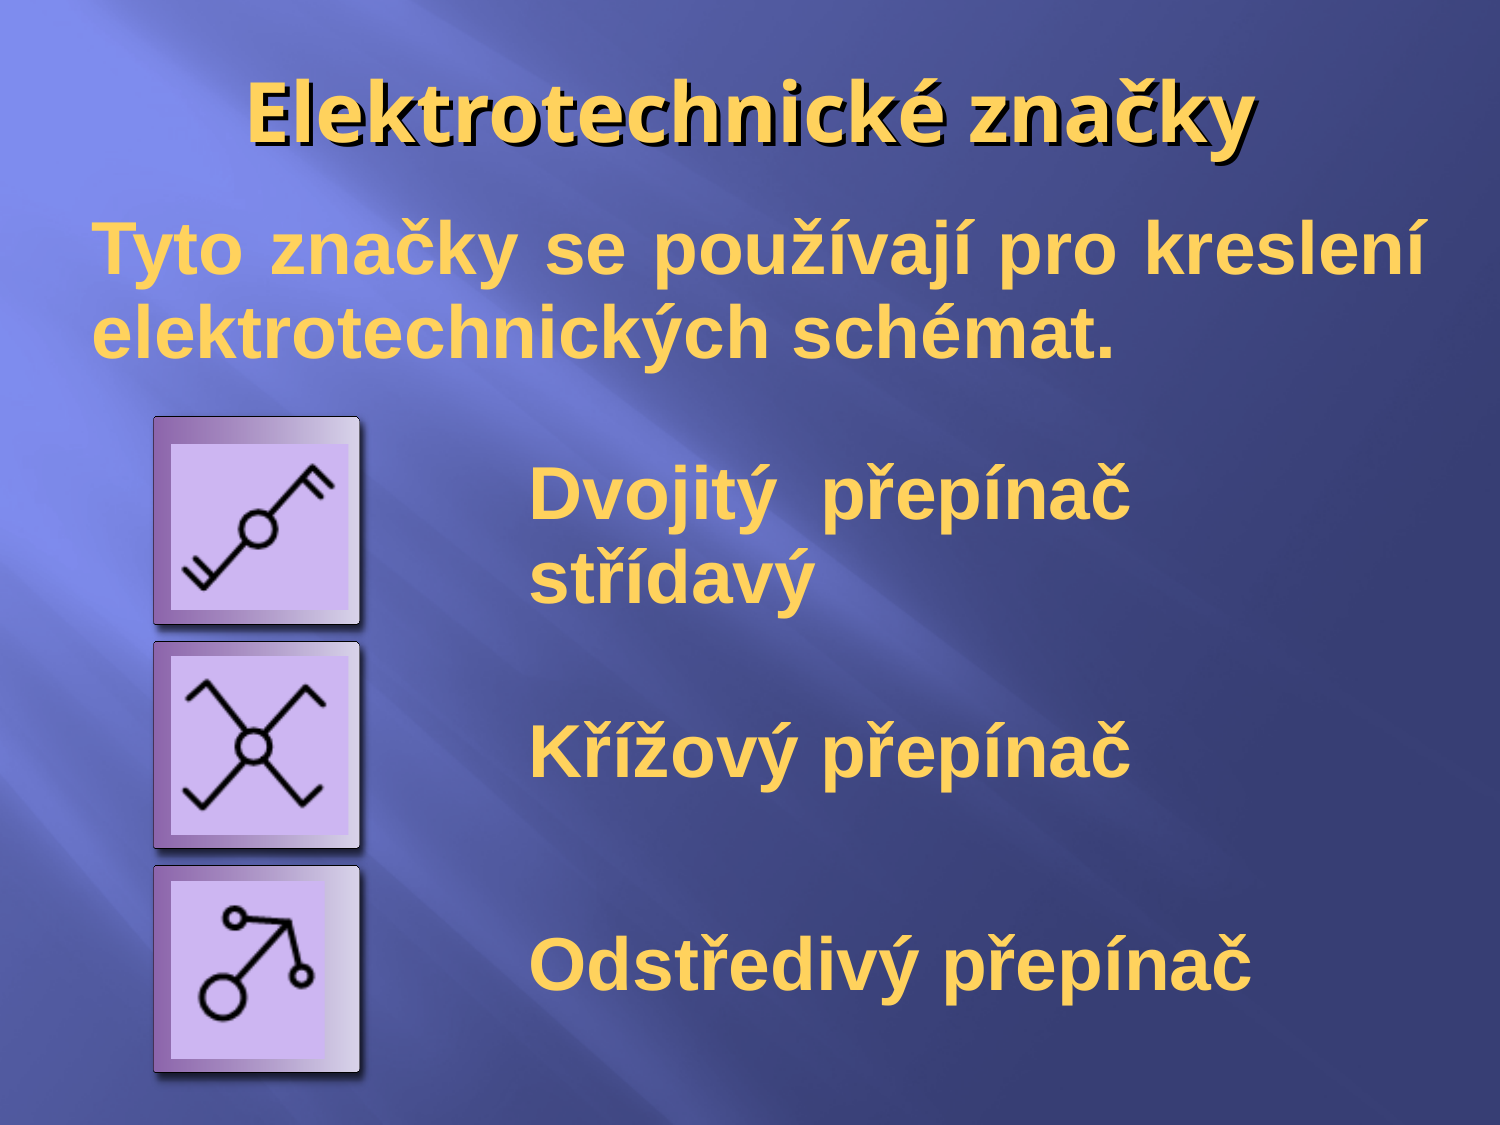

# Elektrotechnické značky
Tyto značky se používají pro kreslení elektrotechnických schémat.
Dvojitý přepínač střídavý
Křížový přepínač
Odstředivý přepínač